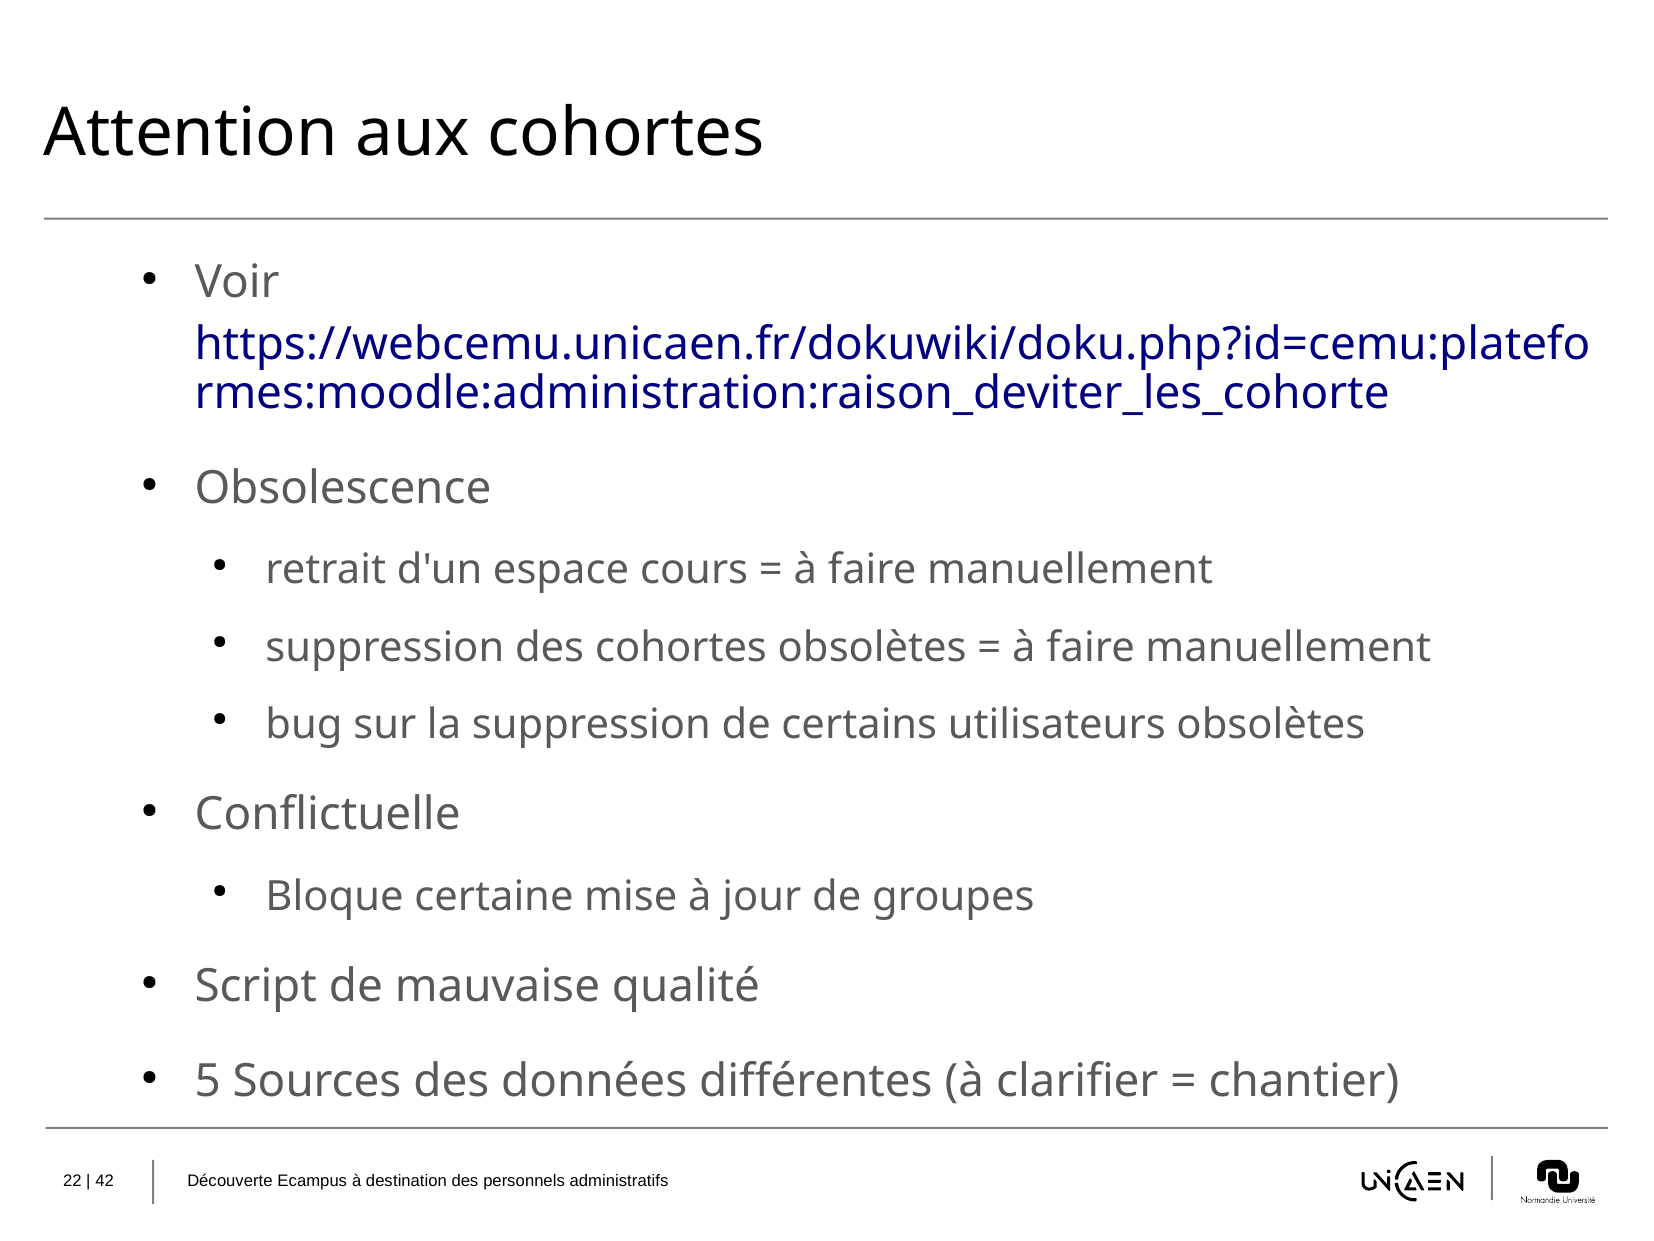

# Attention aux cohortes
Voir https://webcemu.unicaen.fr/dokuwiki/doku.php?id=cemu:plateformes:moodle:administration:raison_deviter_les_cohorte
Obsolescence
retrait d'un espace cours = à faire manuellement
suppression des cohortes obsolètes = à faire manuellement
bug sur la suppression de certains utilisateurs obsolètes
Conflictuelle
Bloque certaine mise à jour de groupes
Script de mauvaise qualité
5 Sources des données différentes (à clarifier = chantier)
22
Découverte Ecampus pourn les personnels administratifs